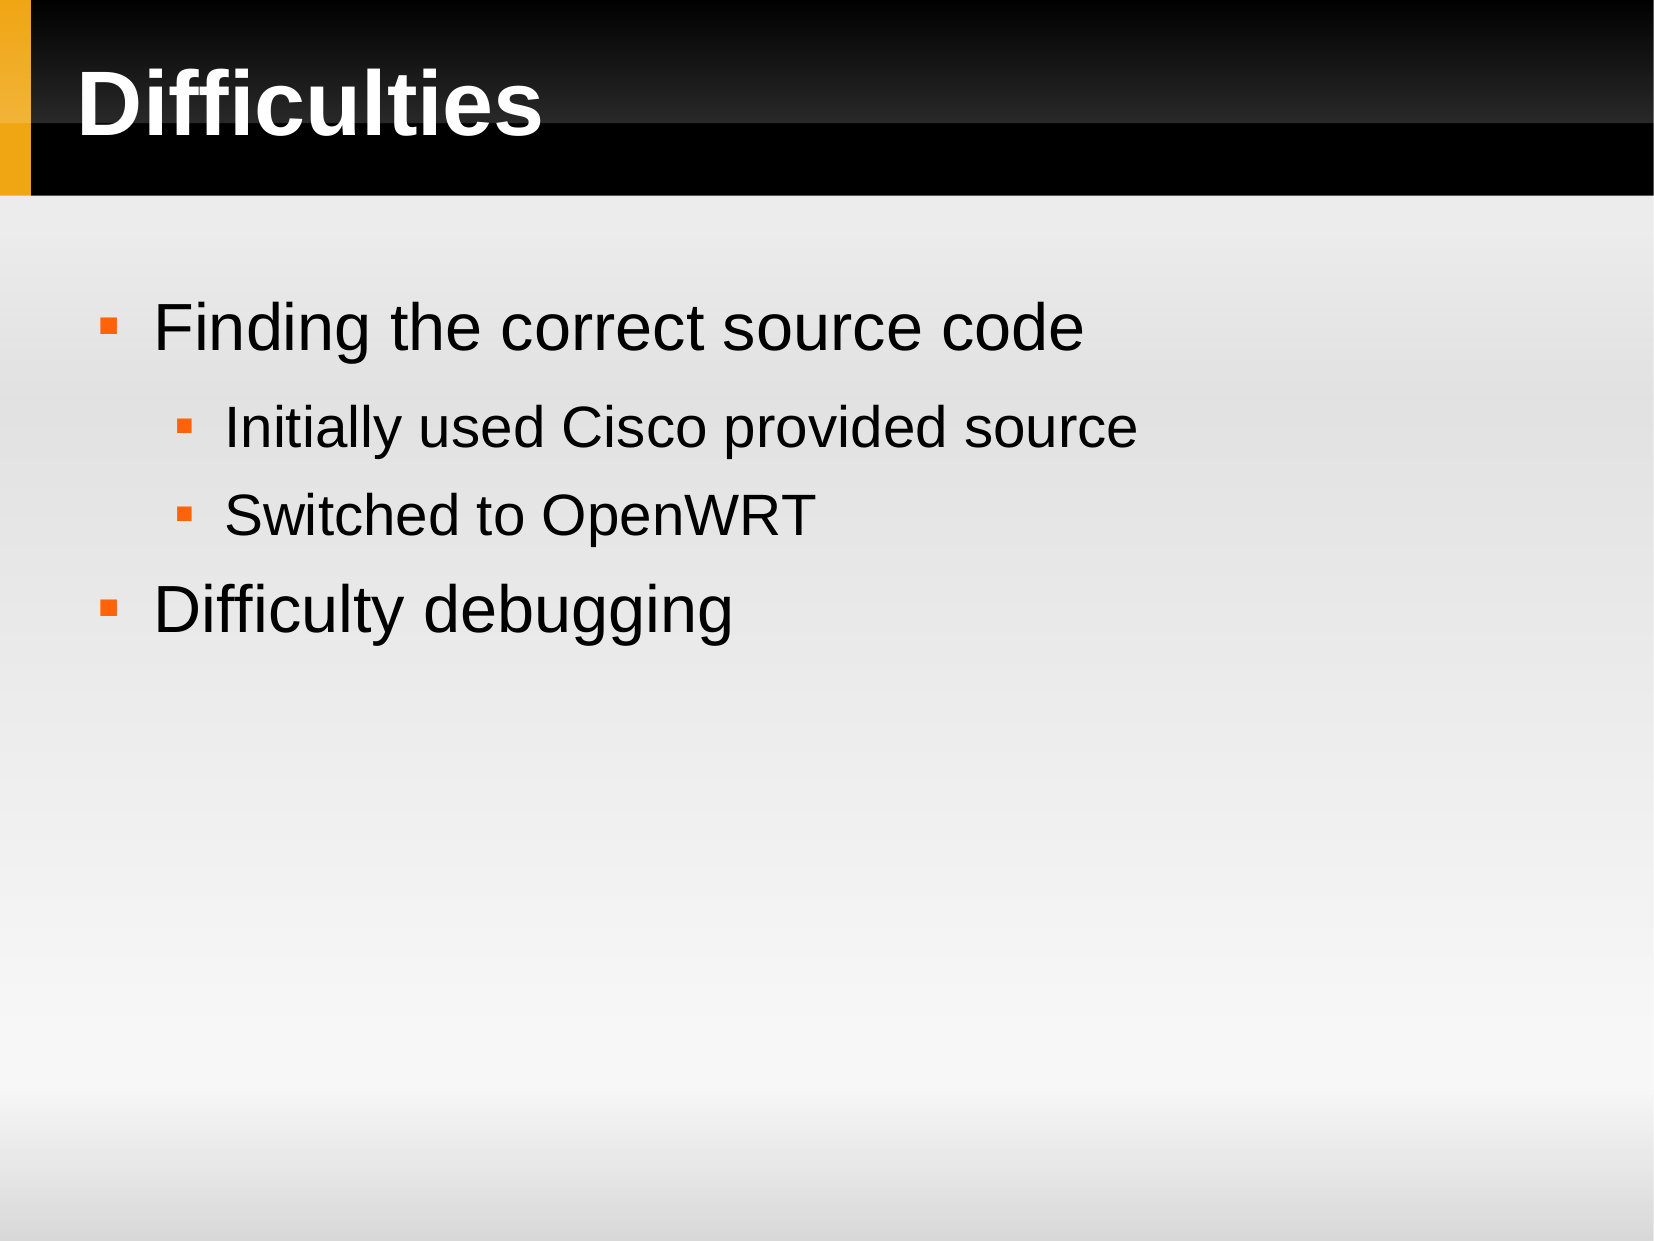

# Difficulties
Finding the correct source code
Initially used Cisco provided source
Switched to OpenWRT
Difficulty debugging